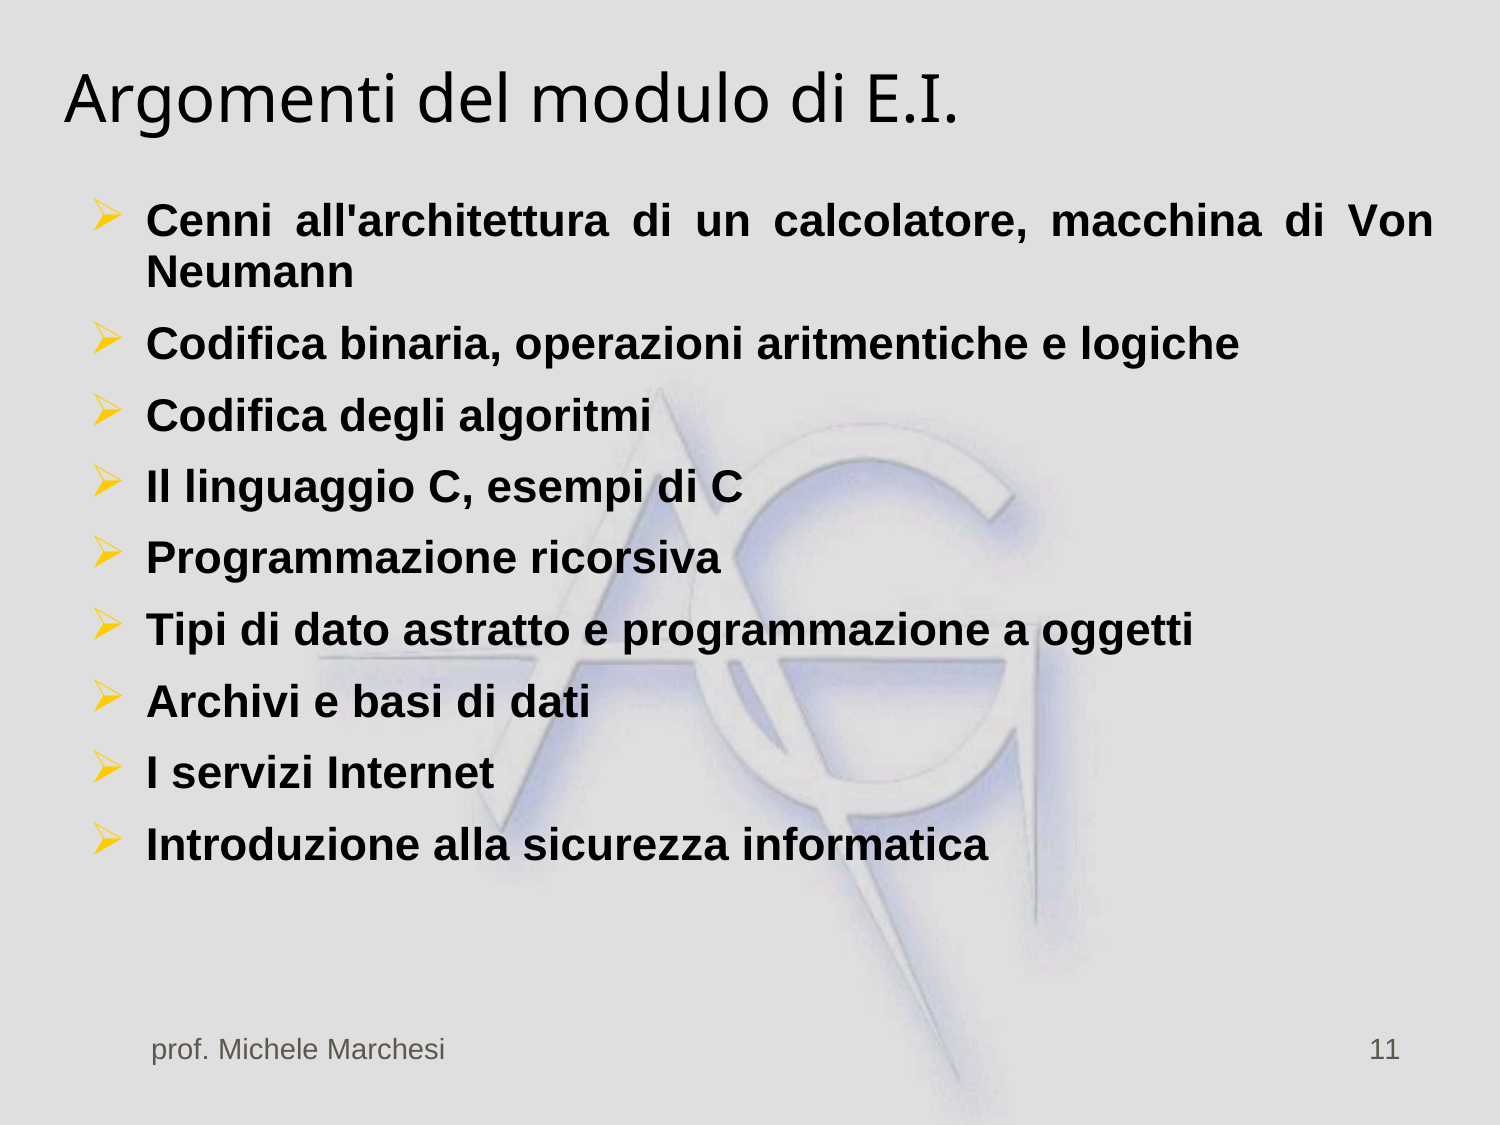

# Argomenti del modulo di E.I.
Cenni all'architettura di un calcolatore, macchina di Von Neumann
Codifica binaria, operazioni aritmentiche e logiche
Codifica degli algoritmi
Il linguaggio C, esempi di C
Programmazione ricorsiva
Tipi di dato astratto e programmazione a oggetti
Archivi e basi di dati
I servizi Internet
Introduzione alla sicurezza informatica
© 2002 Giorgio Giacinto
11